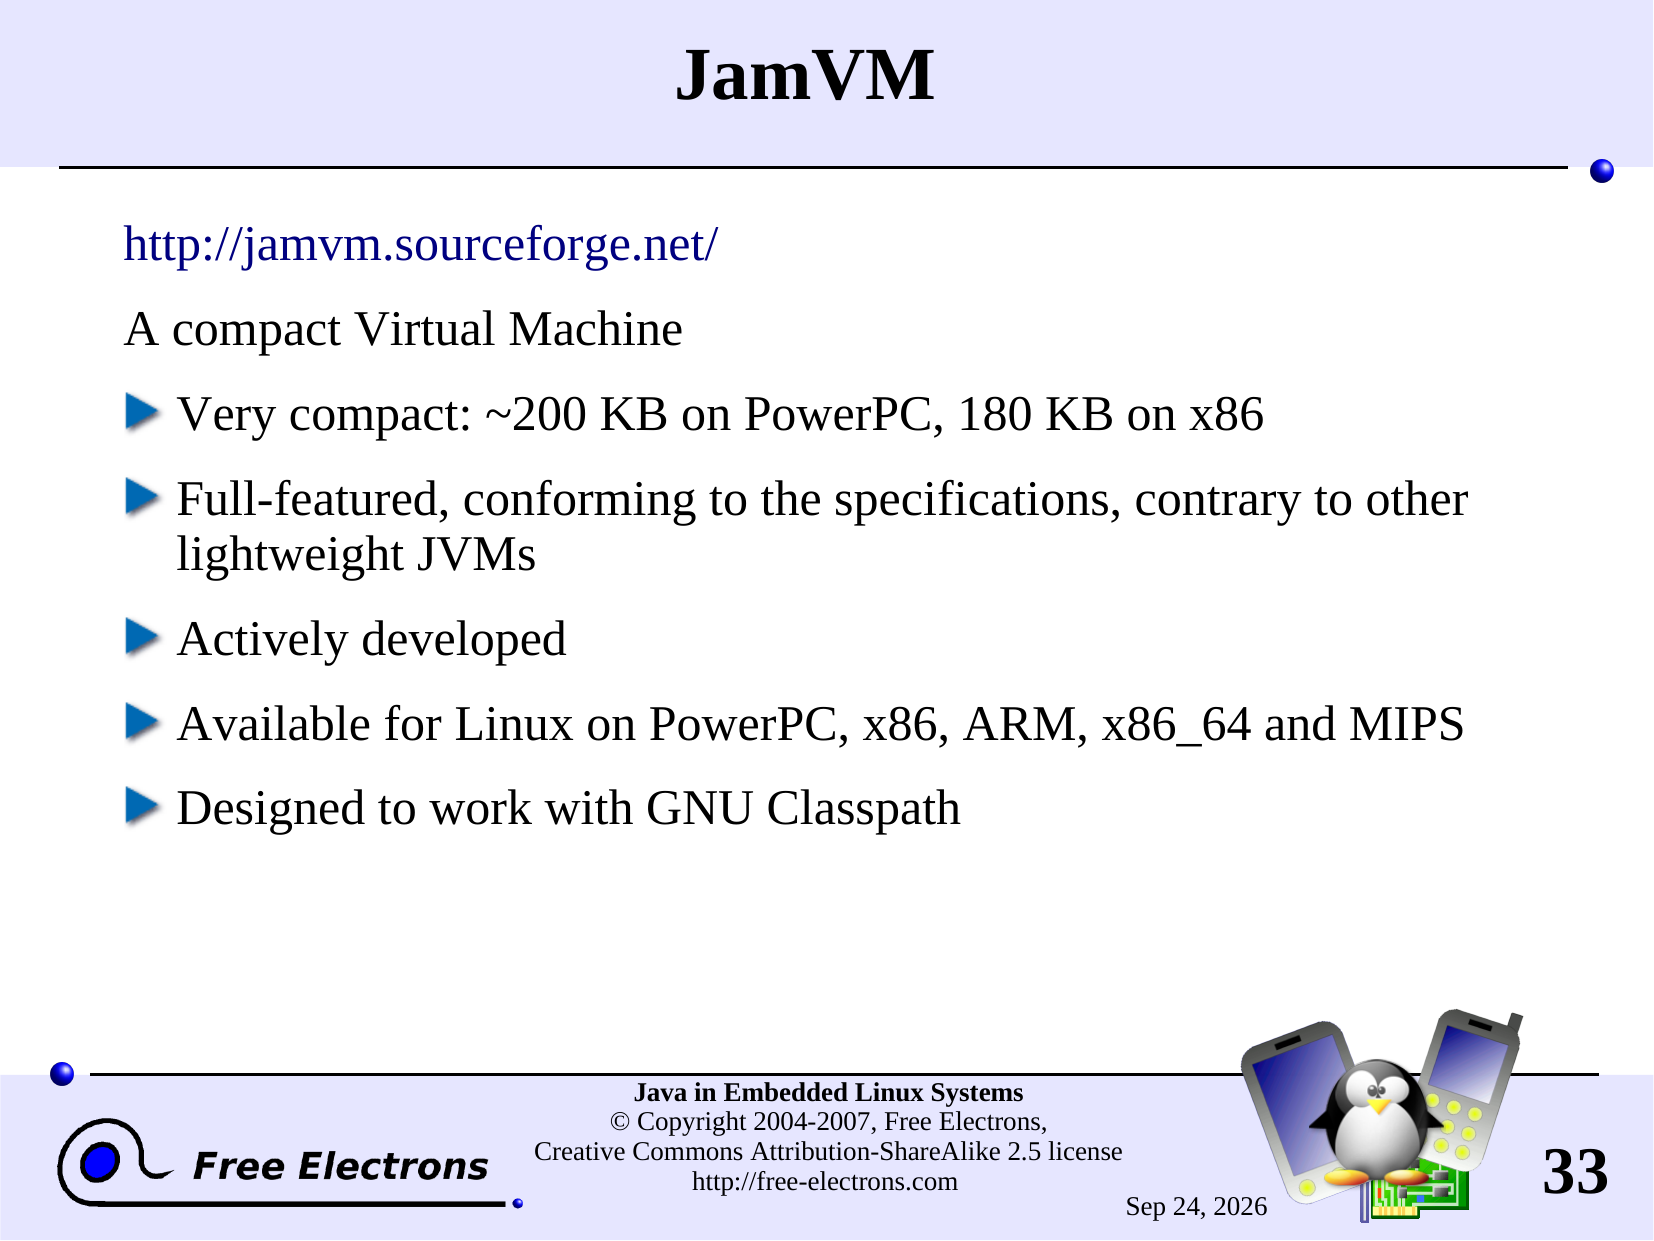

# JamVM
http://jamvm.sourceforge.net/
A compact Virtual Machine
Very compact: ~200 KB on PowerPC, 180 KB on x86
Full-featured, conforming to the specifications, contrary to other lightweight JVMs
Actively developed
Available for Linux on PowerPC, x86, ARM, x86_64 and MIPS
Designed to work with GNU Classpath